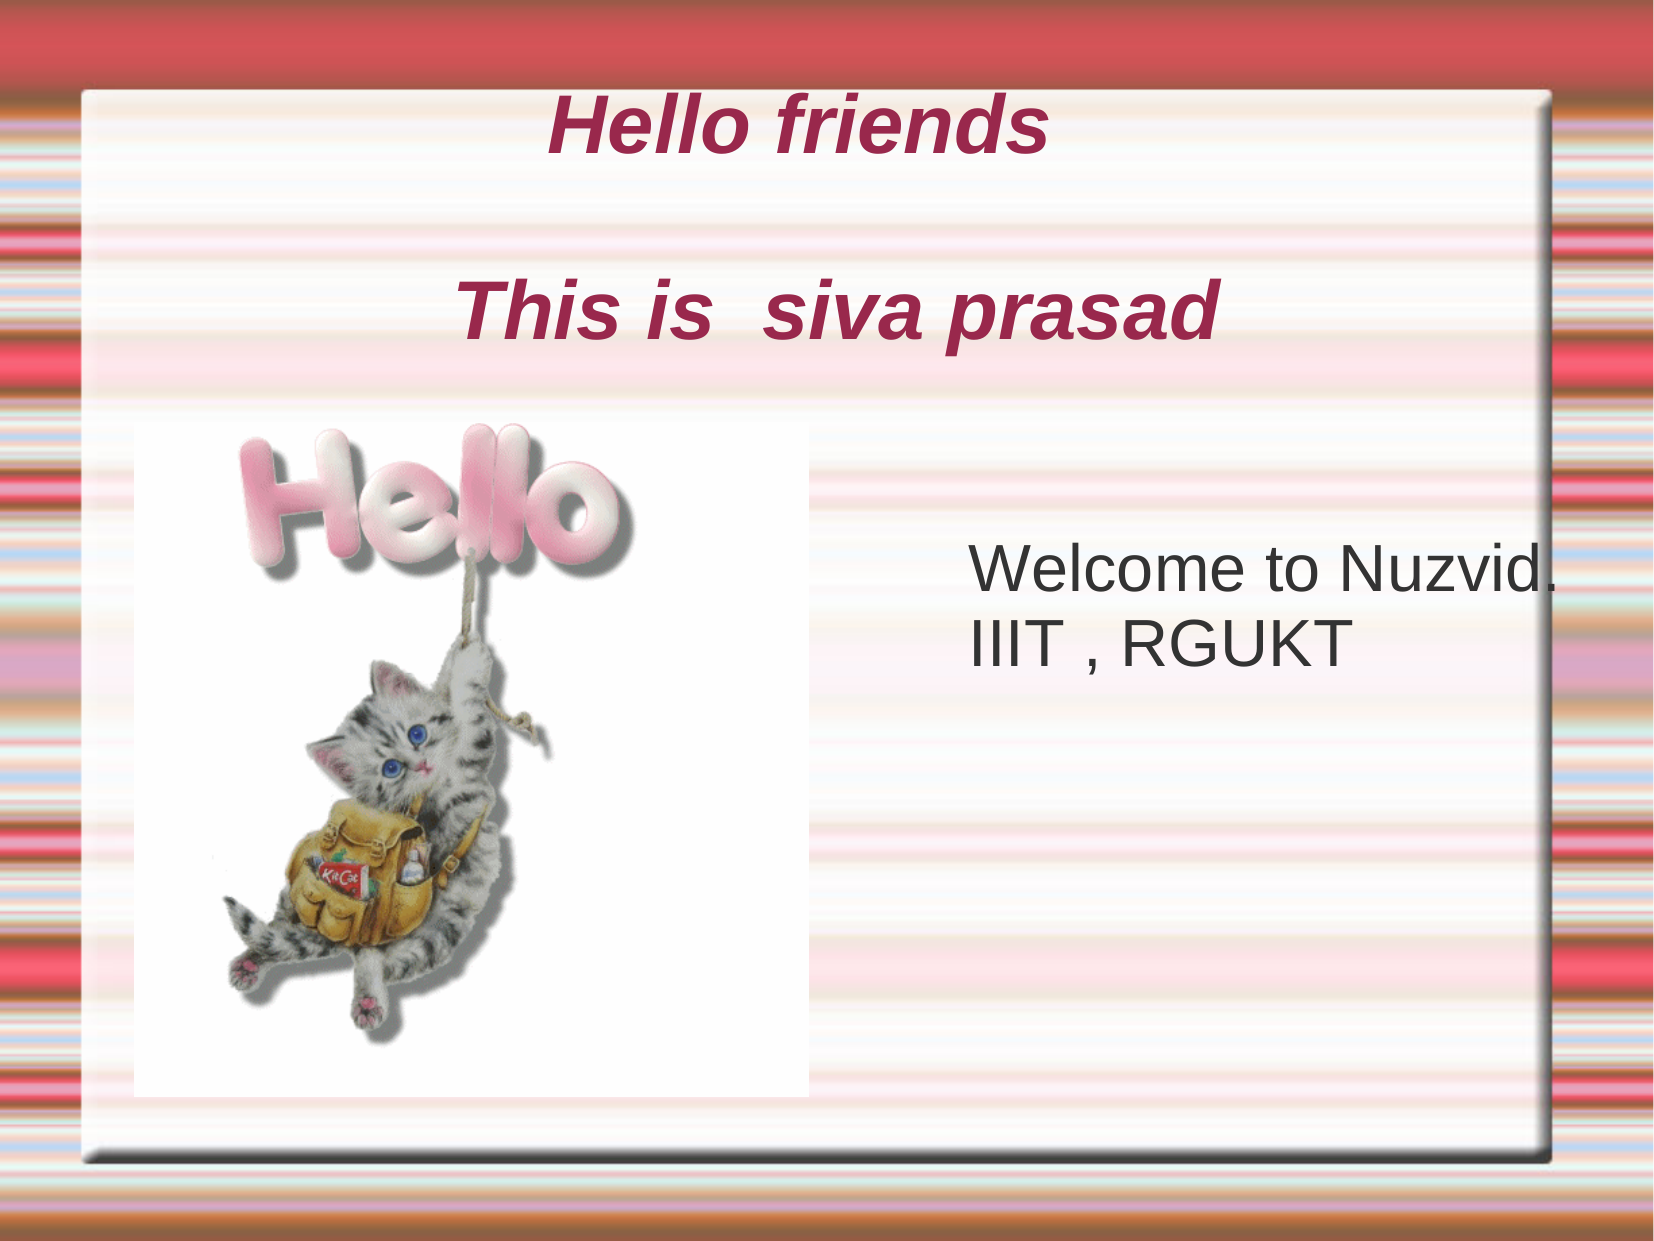

# Hello friends																													This is siva prasad
Welcome to Nuzvid.
IIIT , RGUKT